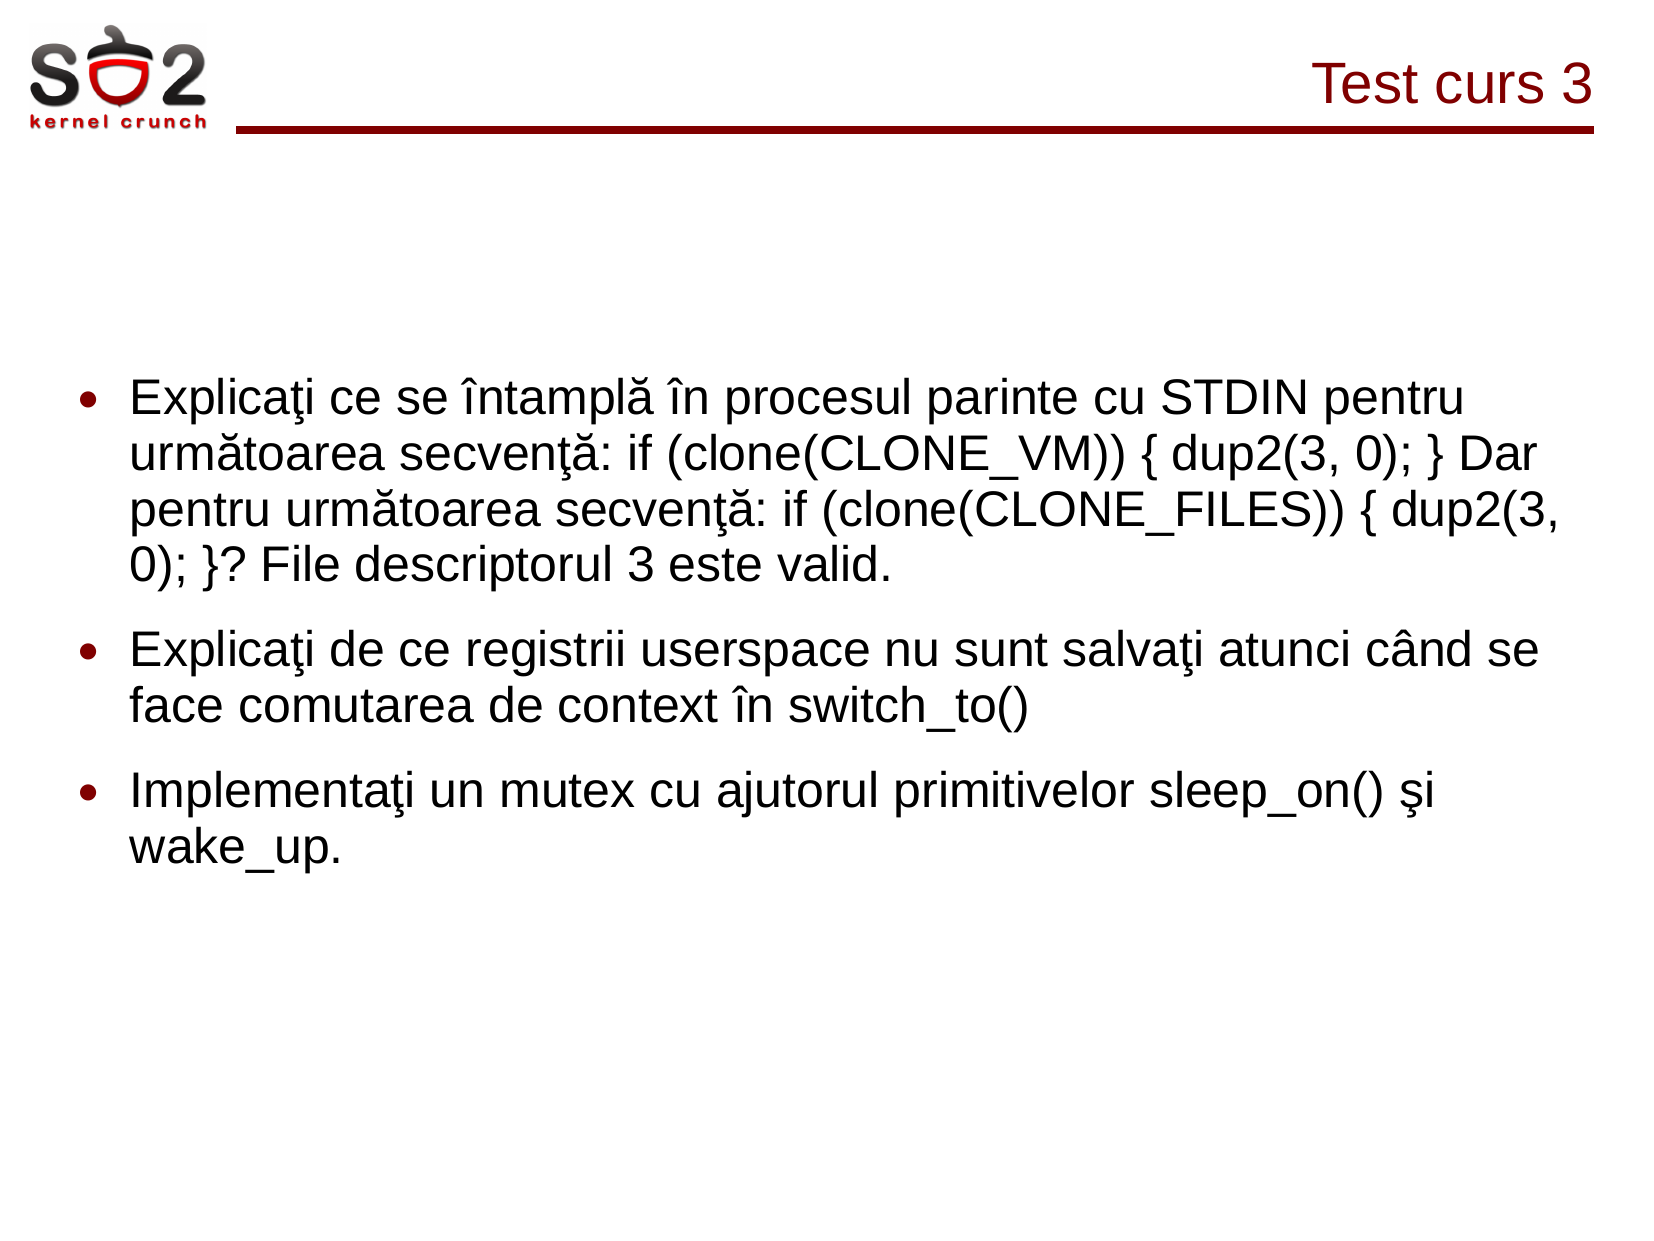

# Test curs 3
Explicaţi ce se întamplă în procesul parinte cu STDIN pentru următoarea secvenţă: if (clone(CLONE_VM)) { dup2(3, 0); } Dar pentru următoarea secvenţă: if (clone(CLONE_FILES)) { dup2(3, 0); }? File descriptorul 3 este valid.
Explicaţi de ce registrii userspace nu sunt salvaţi atunci când se face comutarea de context în switch_to()
Implementaţi un mutex cu ajutorul primitivelor sleep_on() şi wake_up.